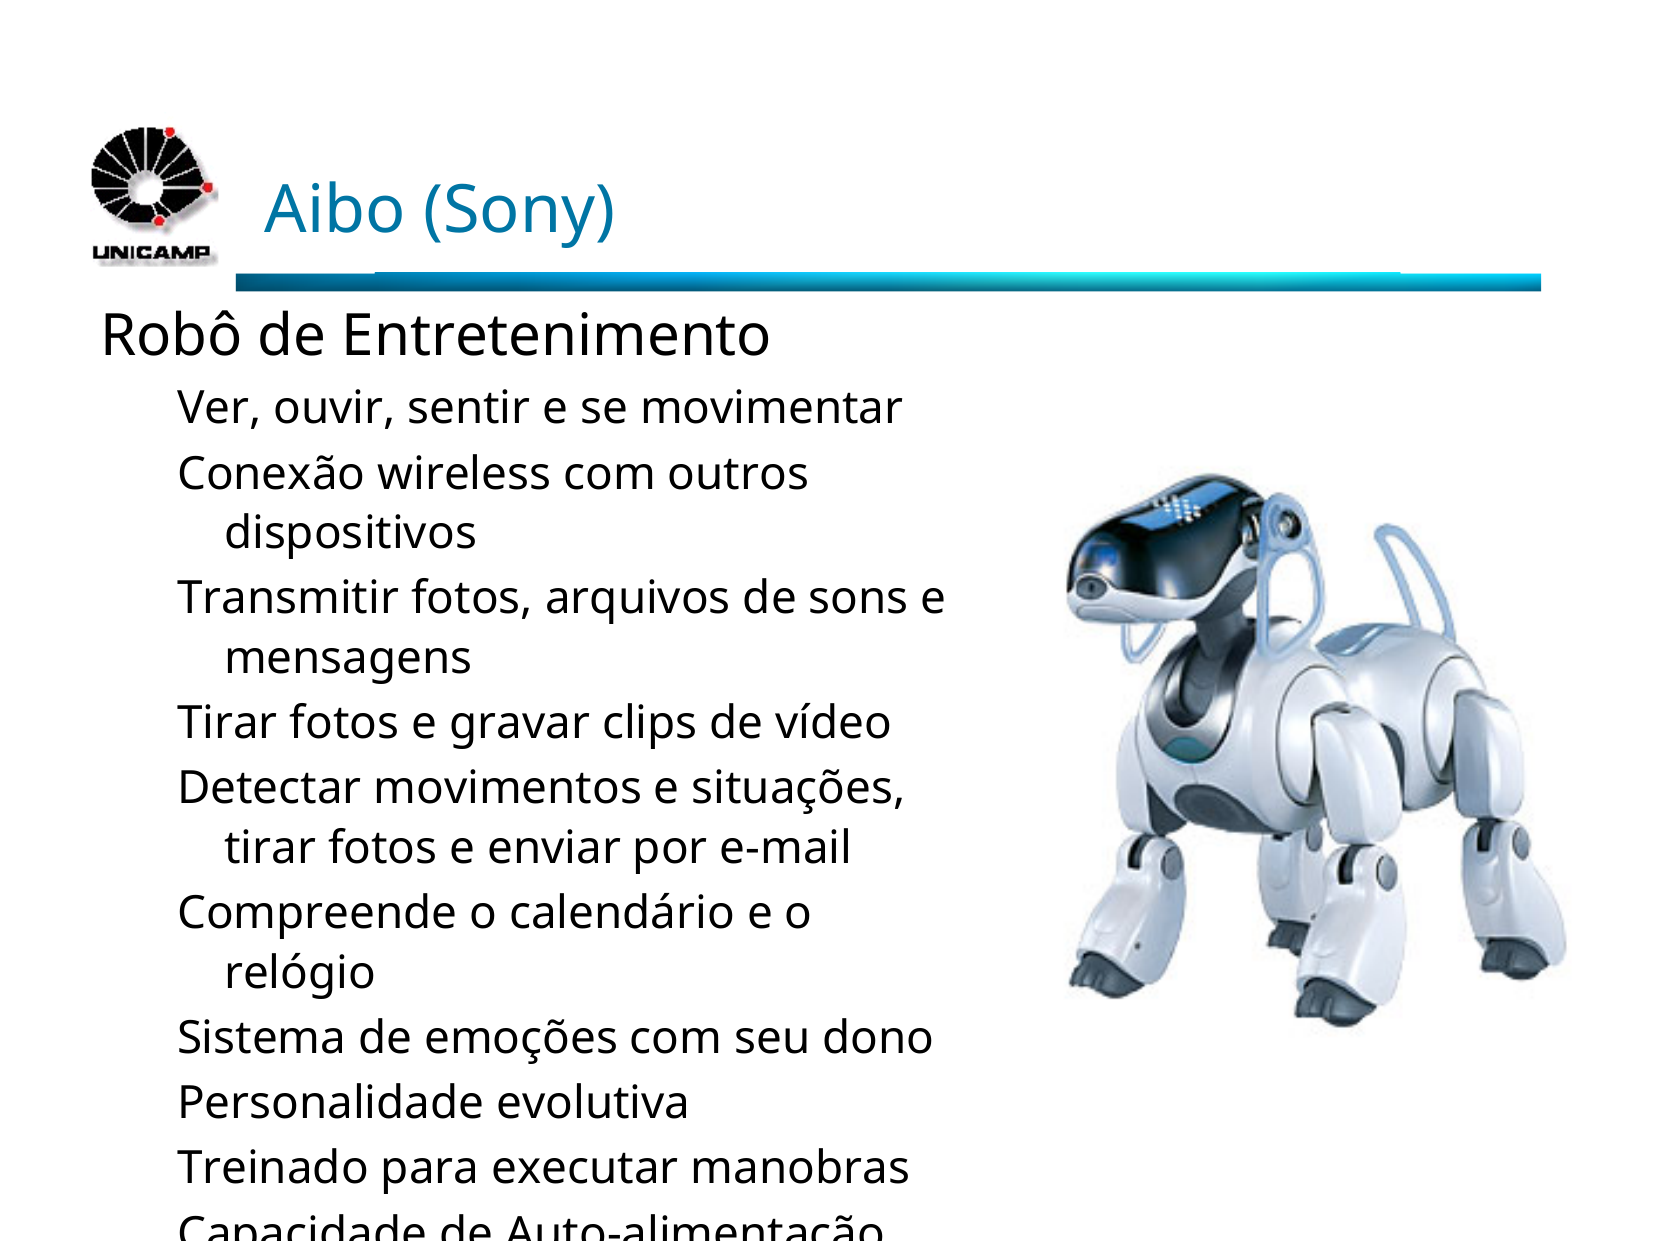

# Aibo (Sony)
Robô de Entretenimento
Ver, ouvir, sentir e se movimentar
Conexão wireless com outros dispositivos
Transmitir fotos, arquivos de sons e mensagens
Tirar fotos e gravar clips de vídeo
Detectar movimentos e situações, tirar fotos e enviar por e-mail
Compreende o calendário e o relógio
Sistema de emoções com seu dono
Personalidade evolutiva
Treinado para executar manobras
Capacidade de Auto-alimentação